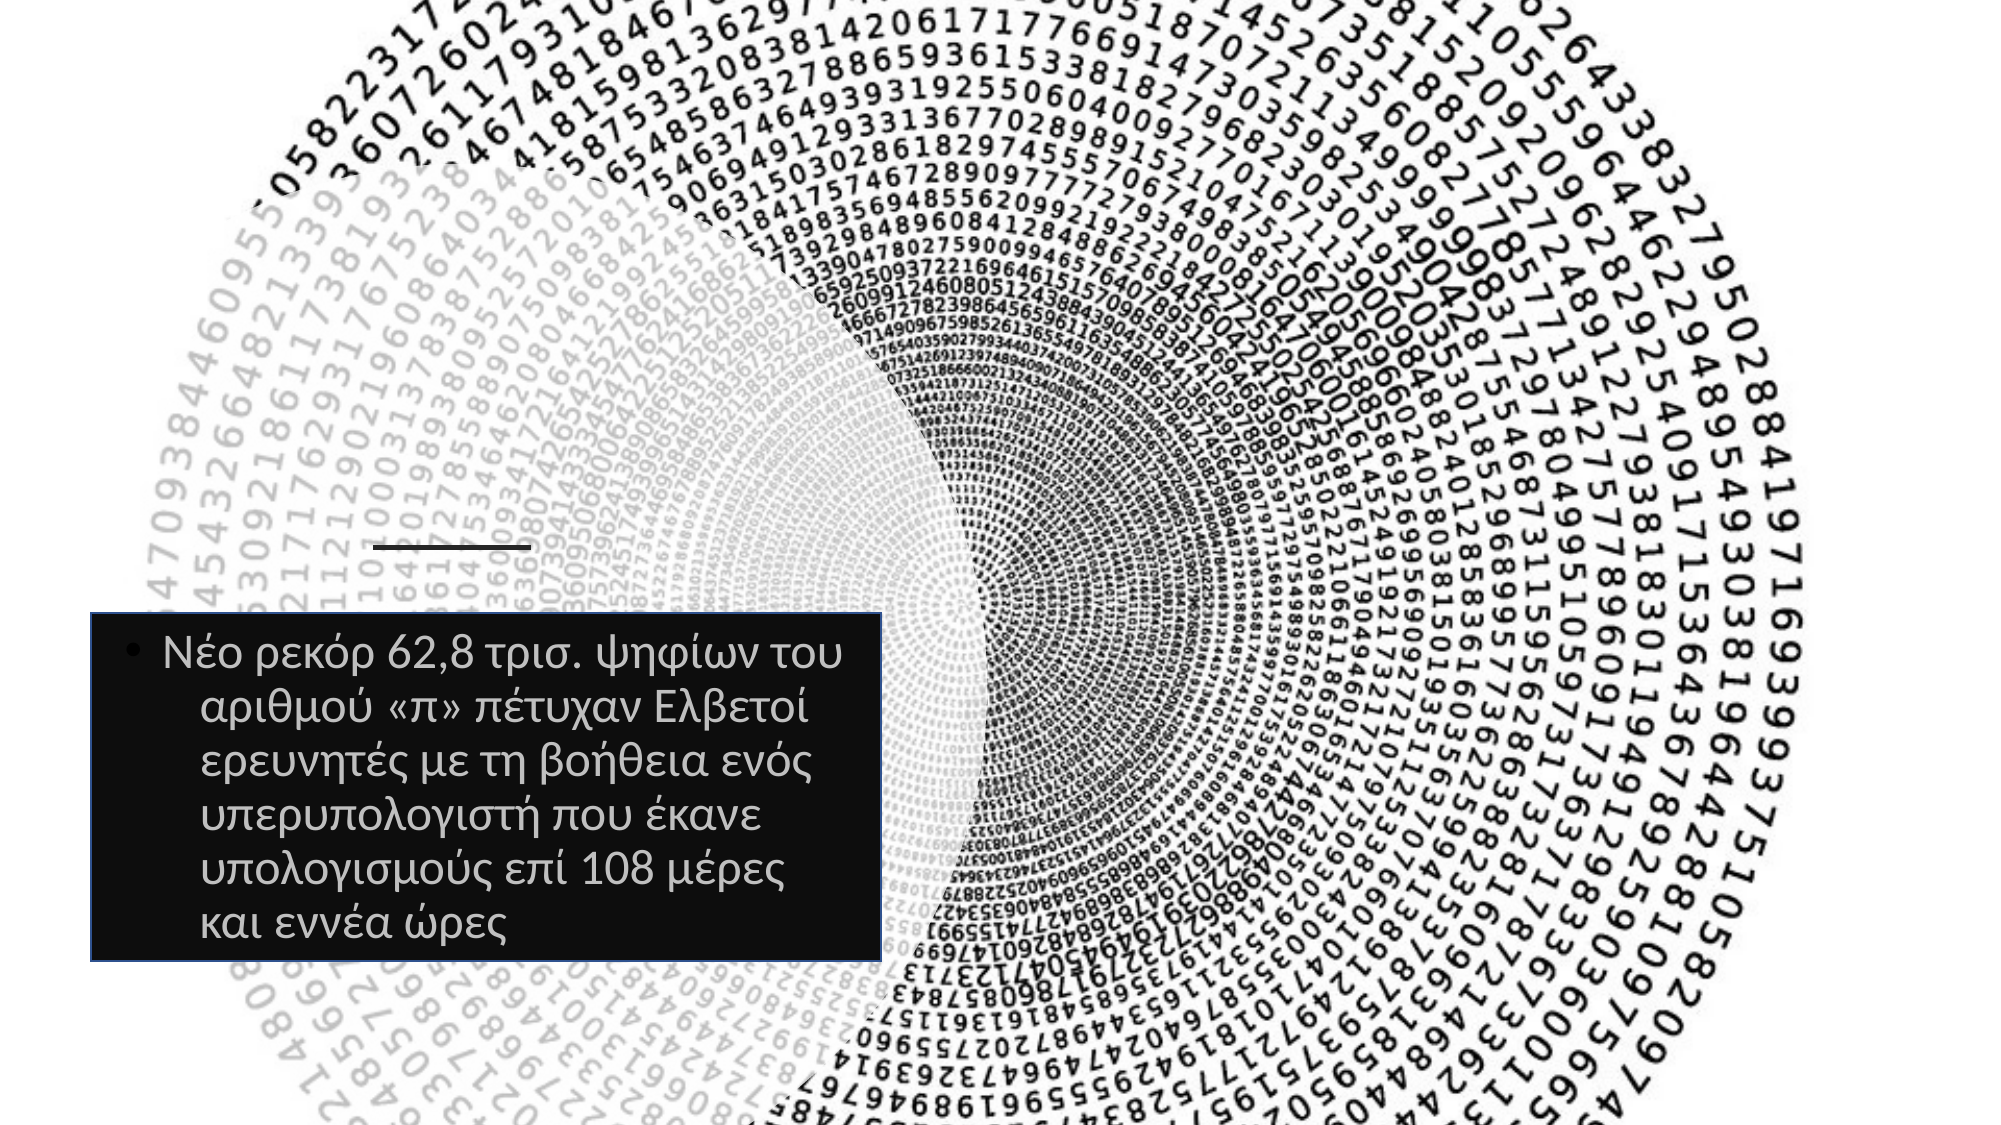

# Νέο ρεκόρ 62,8 τρισ. ψηφίων του αριθμού «π» πέτυχαν Ελβετοί ερευνητές με τη βοήθεια ενός υπερυπολογιστή που έκανε υπολογισμούς επί 108 μέρες και εννέα ώρες